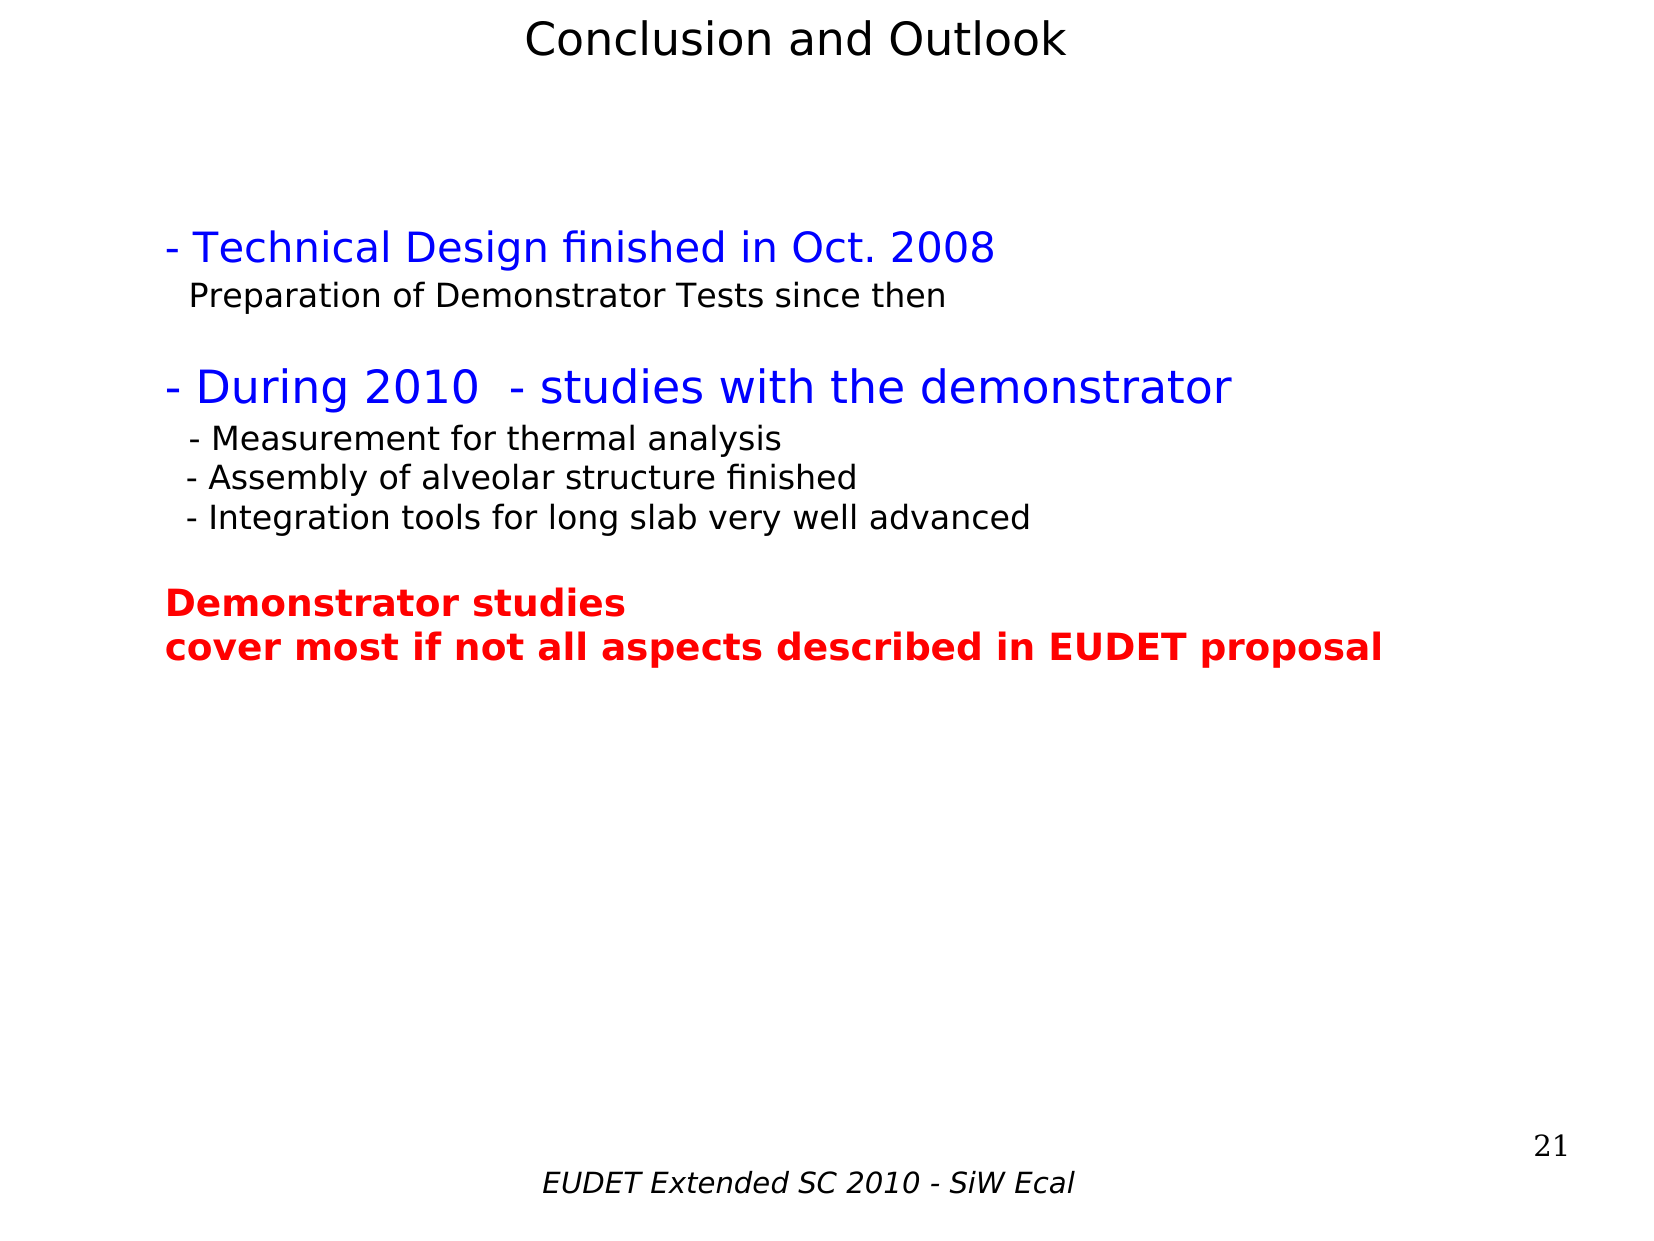

Conclusion and Outlook
- Technical Design finished in Oct. 2008
 Preparation of Demonstrator Tests since then
- During 2010 - studies with the demonstrator
 - Measurement for thermal analysis
 - Assembly of alveolar structure finished
 - Integration tools for long slab very well advanced
Demonstrator studies
cover most if not all aspects described in EUDET proposal
21